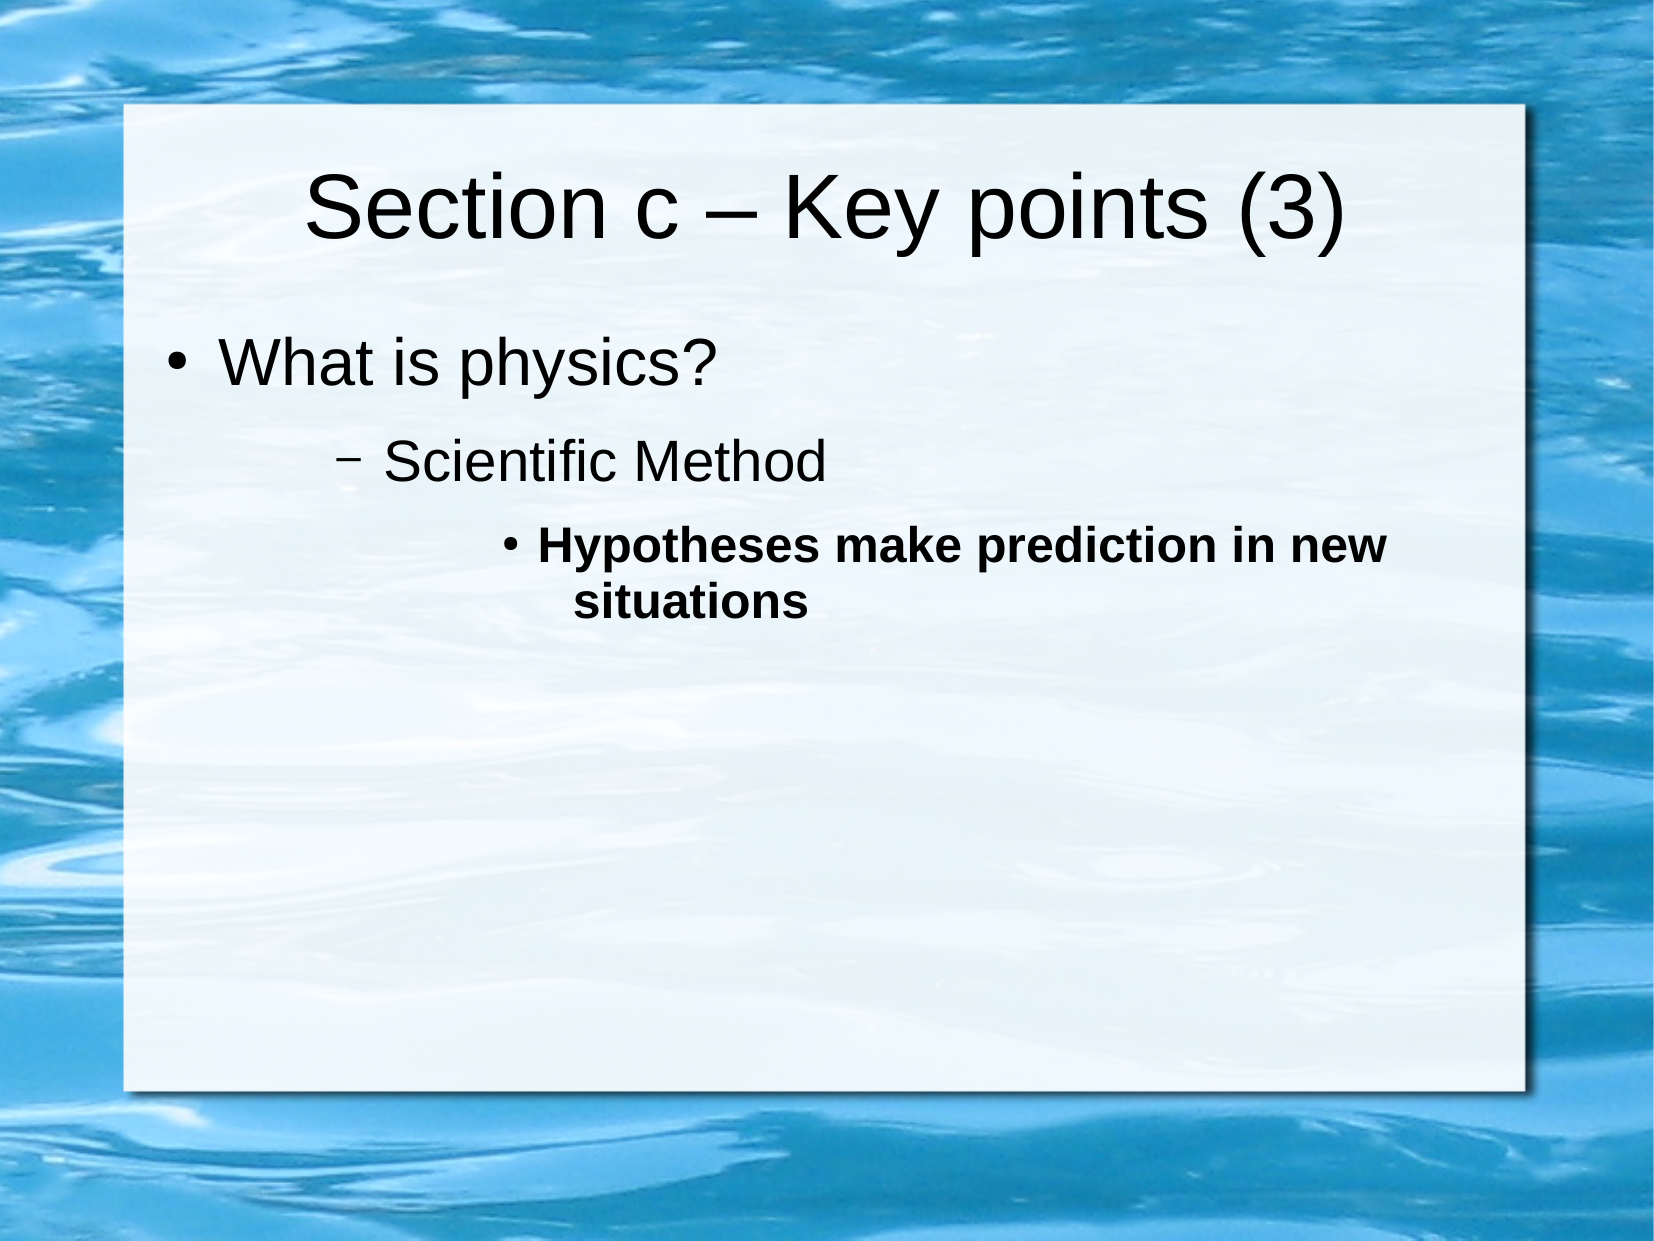

# Section c – Key points (3)
What is physics?
Scientific Method
Hypotheses make prediction in new situations